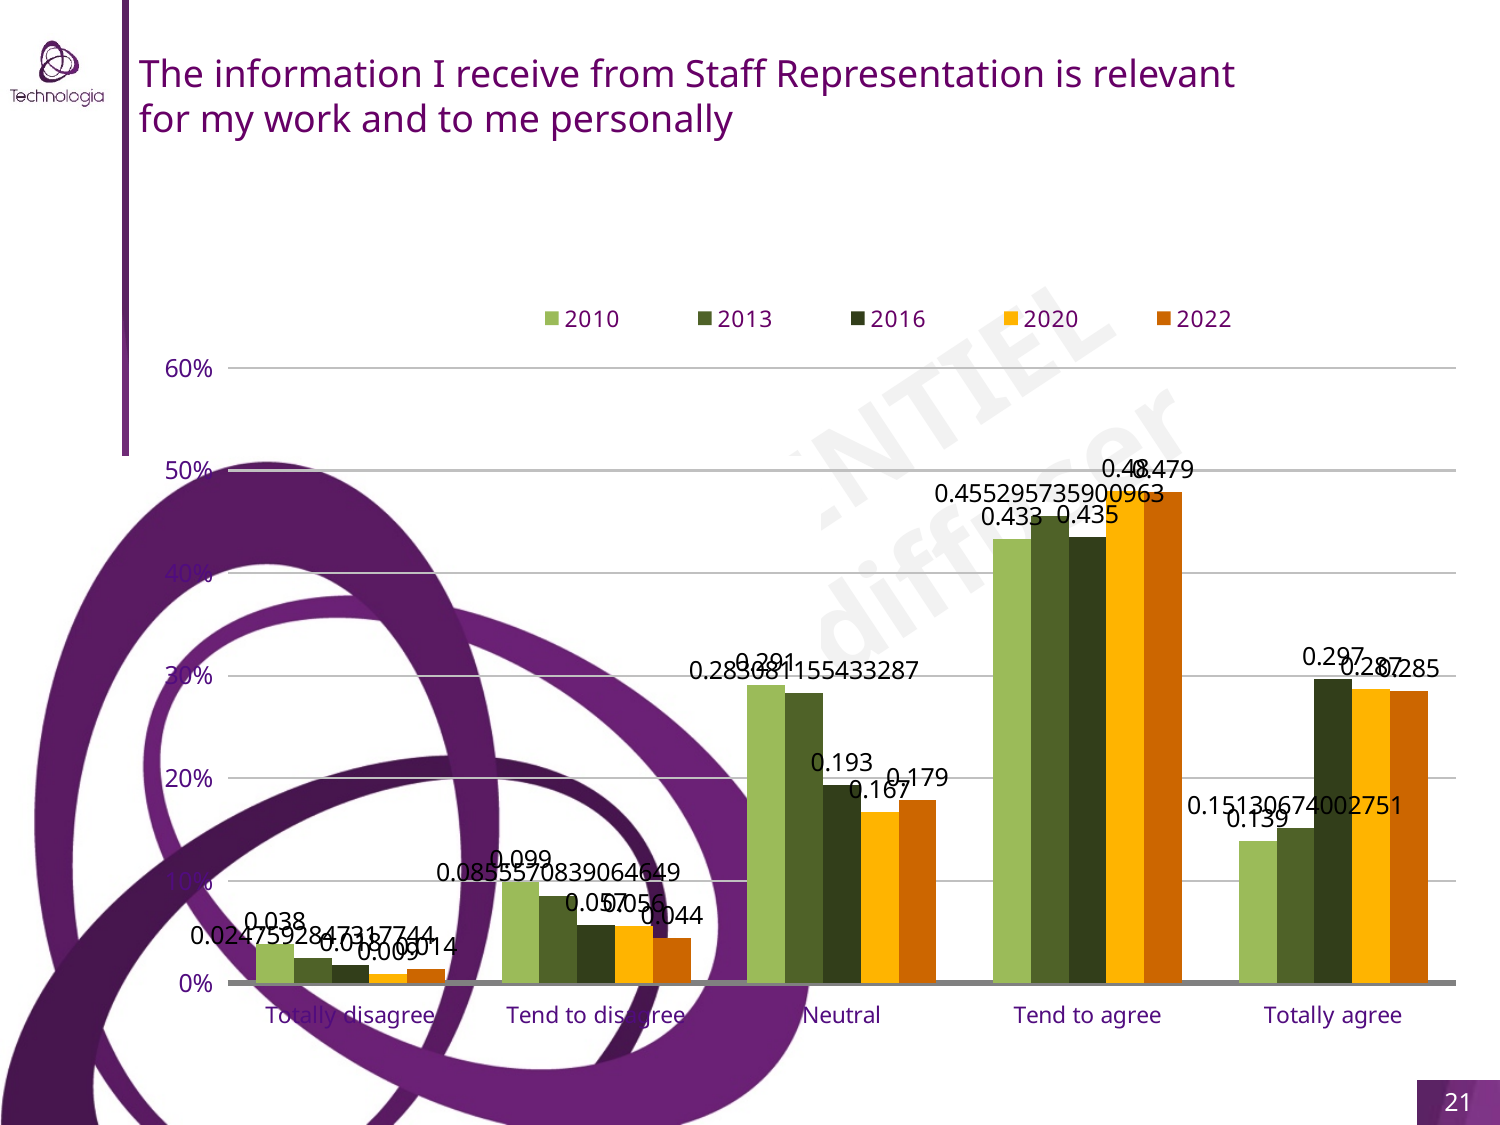

# The information I receive from Staff Representation is relevant for my work and to me personally
### Chart
| Category | 2010 | 2013 | 2016 | 2020 | 2022 |
|---|---|---|---|---|---|
| Totally disagree | 0.038 | 0.0247592847317744 | 0.018 | 0.009 | 0.014 |
| Tend to disagree | 0.099 | 0.0855570839064649 | 0.057 | 0.056 | 0.044 |
| Neutral | 0.291 | 0.283081155433287 | 0.193 | 0.167 | 0.179 |
| Tend to agree | 0.433 | 0.455295735900963 | 0.435 | 0.48 | 0.479 |
| Totally agree | 0.139 | 0.15130674002751 | 0.297 | 0.287 | 0.285 |